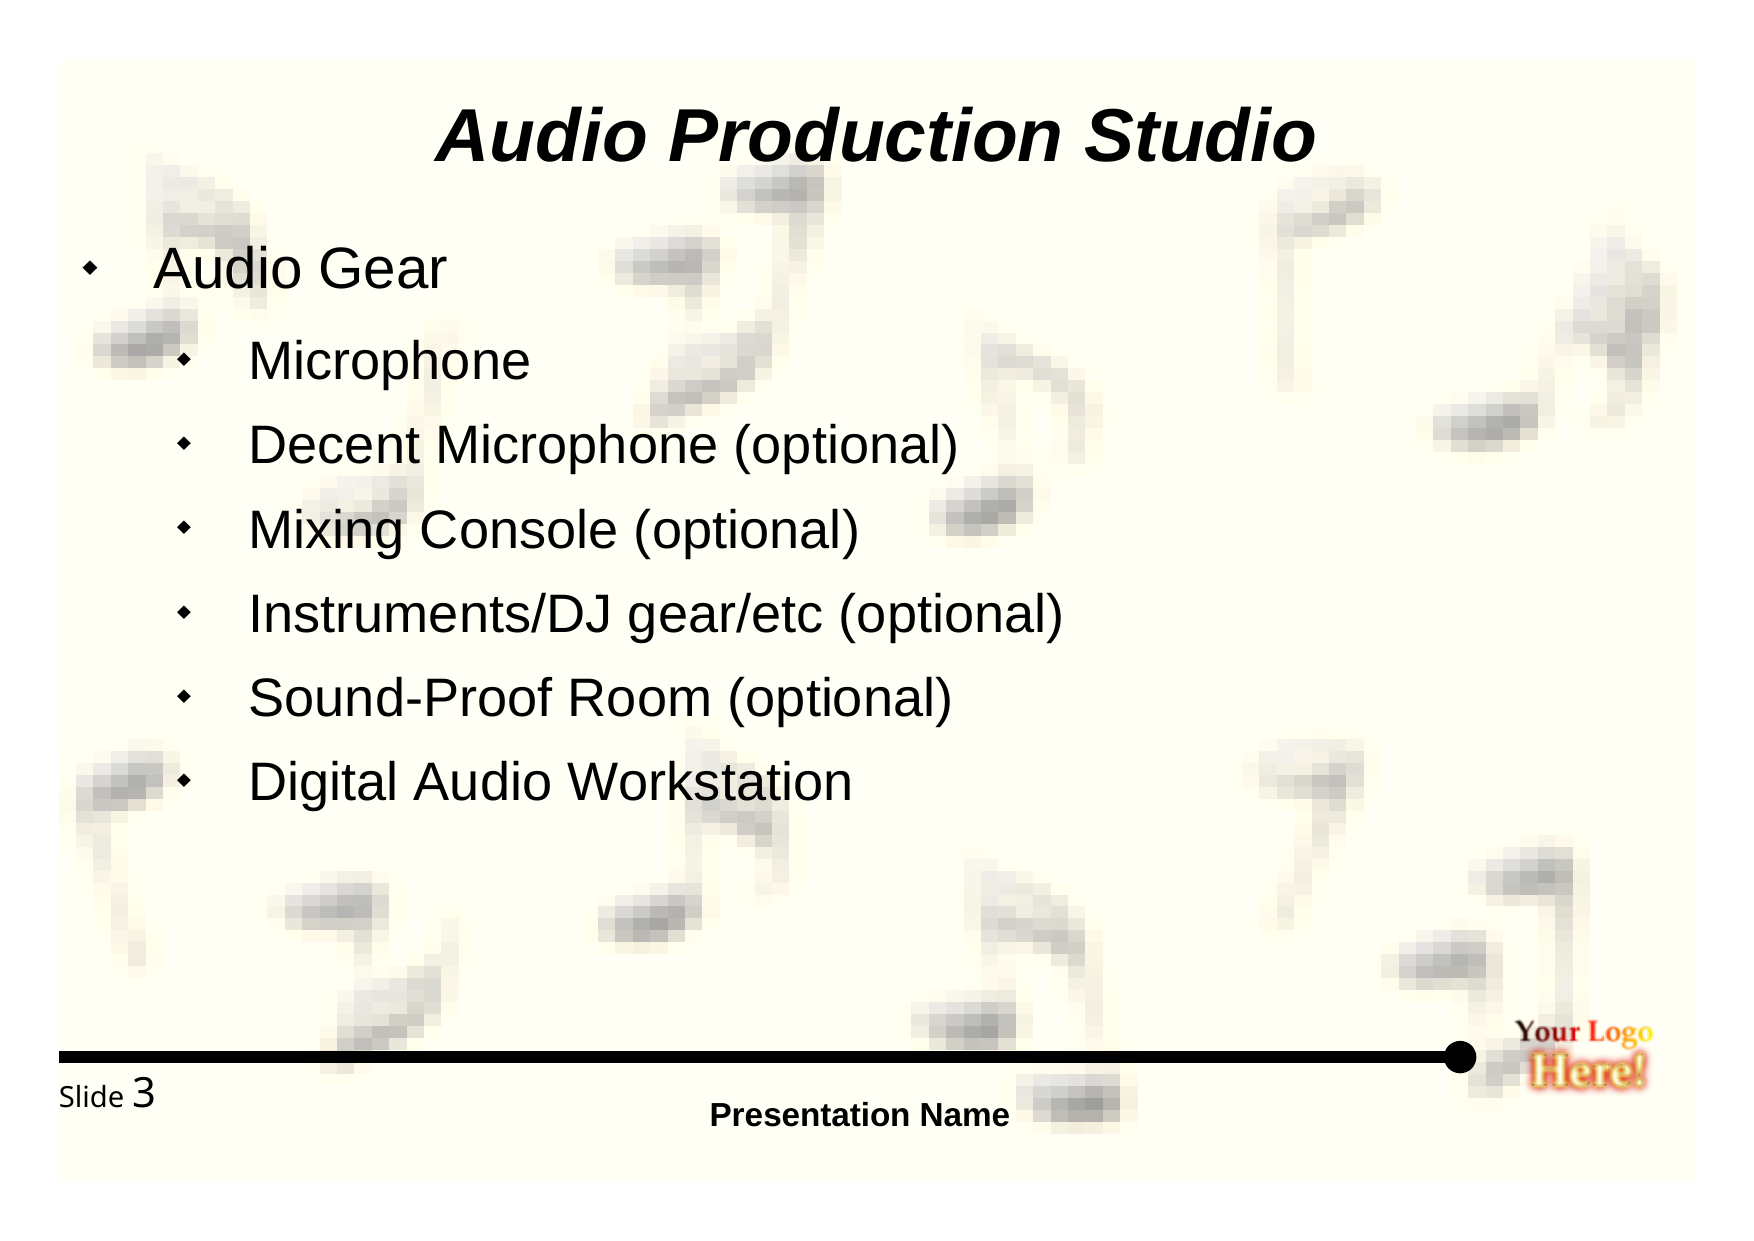

# Audio Production Studio
Audio Gear
Microphone
Decent Microphone (optional)
Mixing Console (optional)
Instruments/DJ gear/etc (optional)
Sound-Proof Room (optional)
Digital Audio Workstation